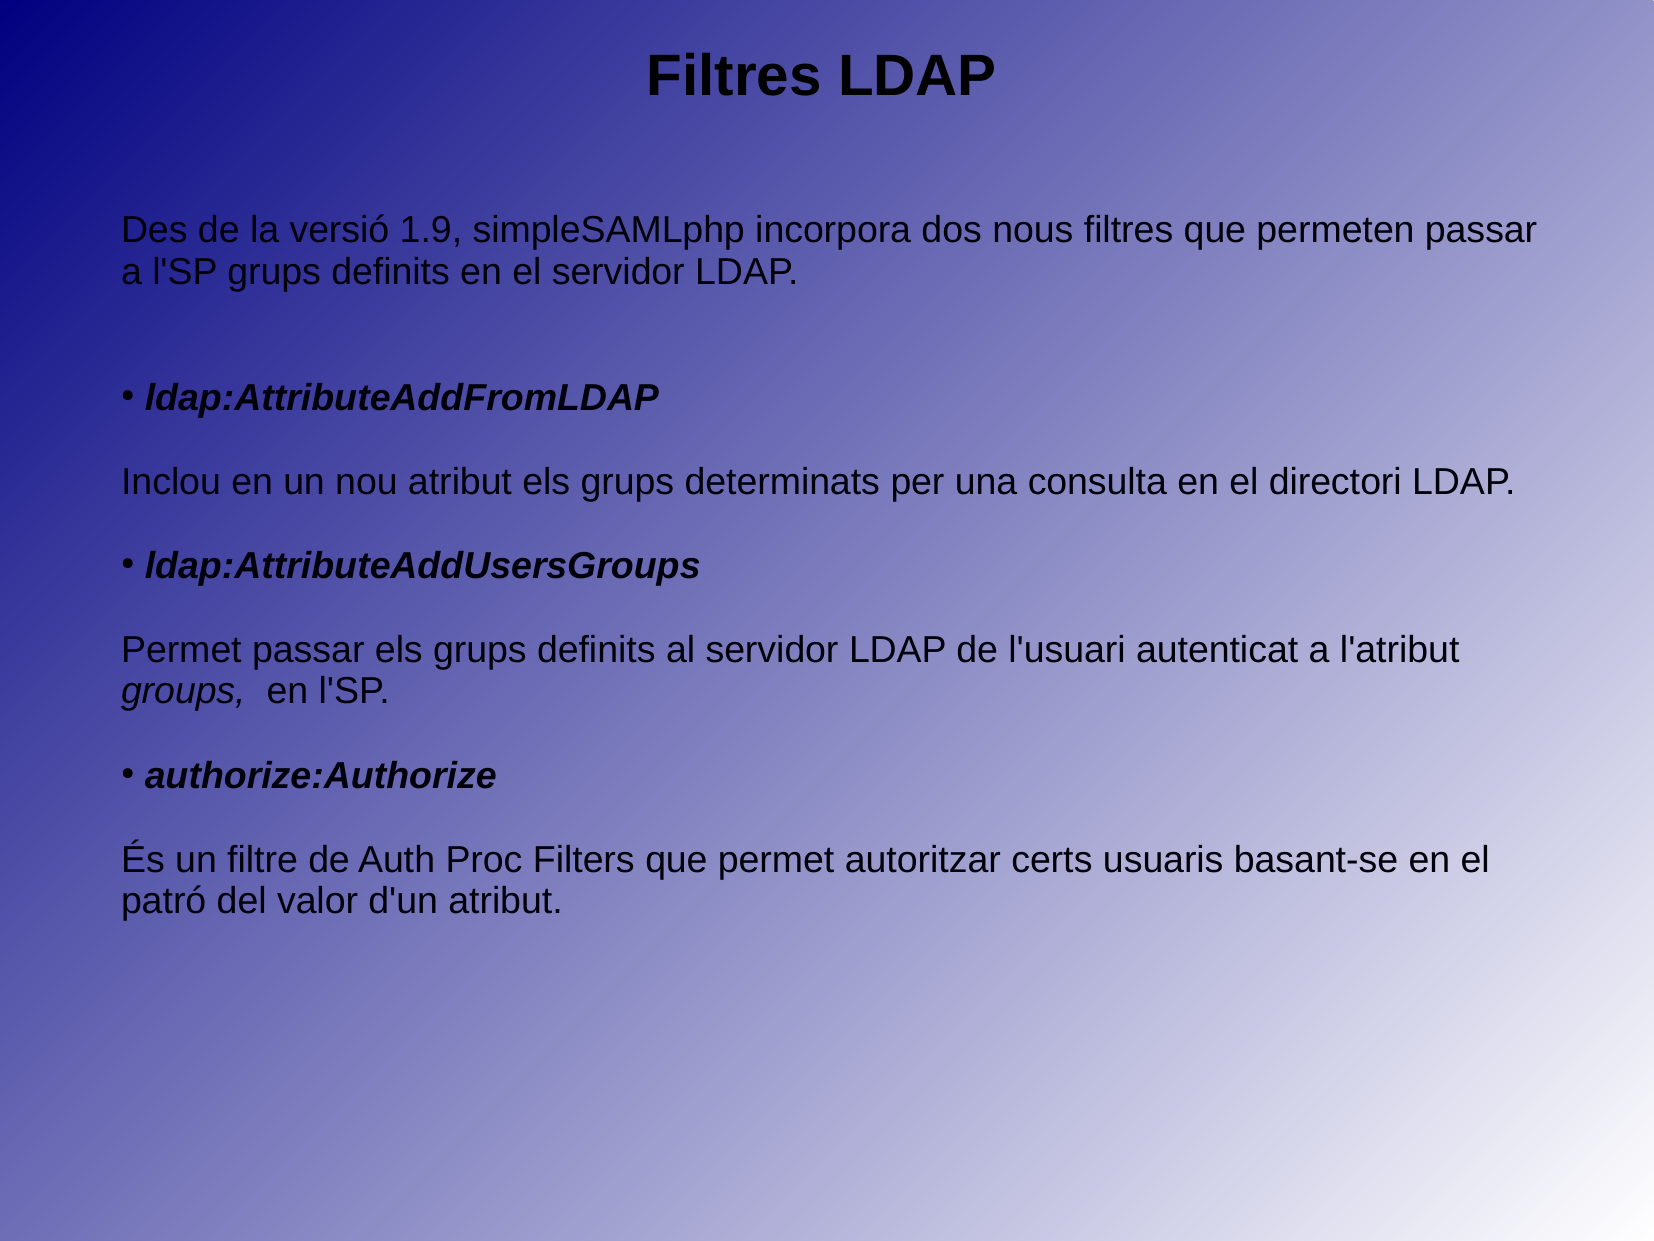

Filtres LDAP
Des de la versió 1.9, simpleSAMLphp incorpora dos nous filtres que permeten passar a l'SP grups definits en el servidor LDAP.
 ldap:AttributeAddFromLDAP
Inclou en un nou atribut els grups determinats per una consulta en el directori LDAP.
 ldap:AttributeAddUsersGroups
Permet passar els grups definits al servidor LDAP de l'usuari autenticat a l'atribut groups, en l'SP.
 authorize:Authorize
És un filtre de Auth Proc Filters que permet autoritzar certs usuaris basant-se en el patró del valor d'un atribut.